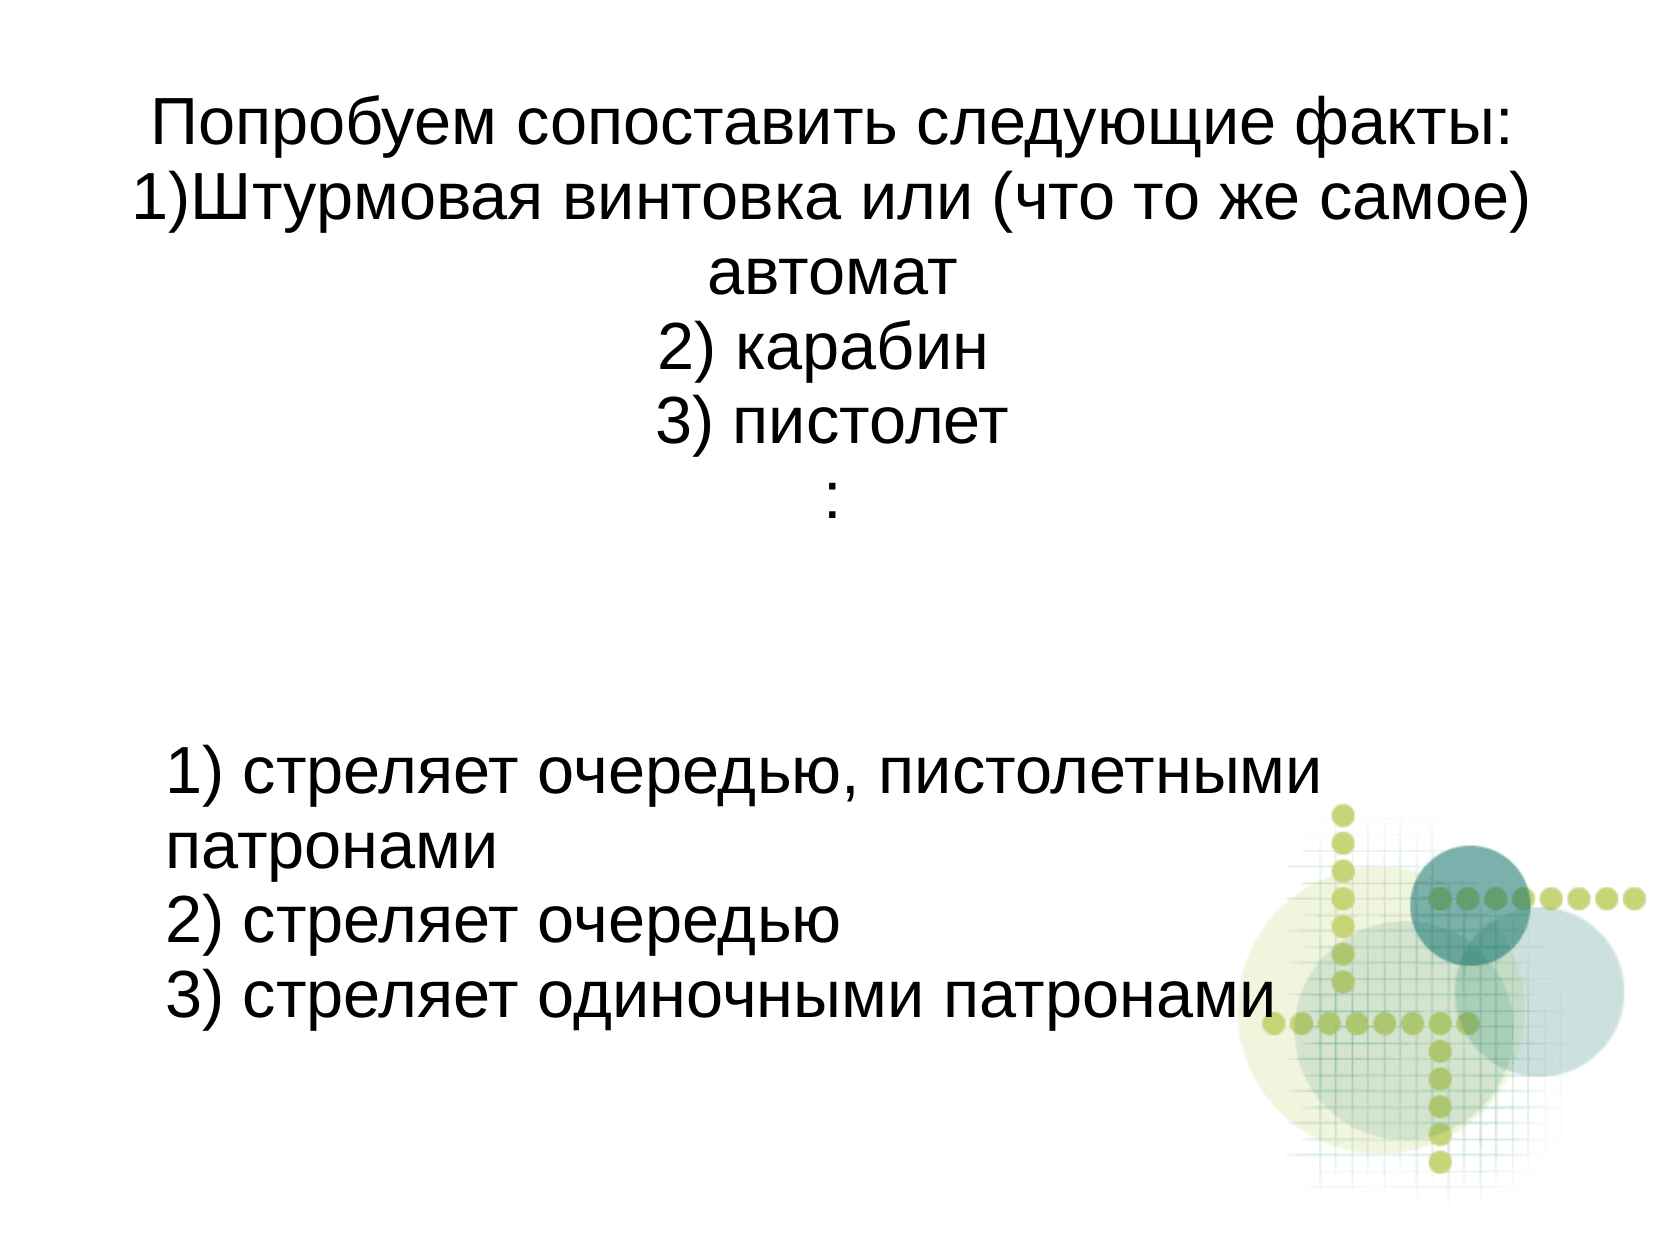

# Попробуем сопоставить следующие факты: 1)Штурмовая винтовка или (что то же самое) автомат 2) карабин 3) пистолет :
1) стреляет очередью, пистолетными патронами
2) стреляет очередью
3) стреляет одиночными патронами